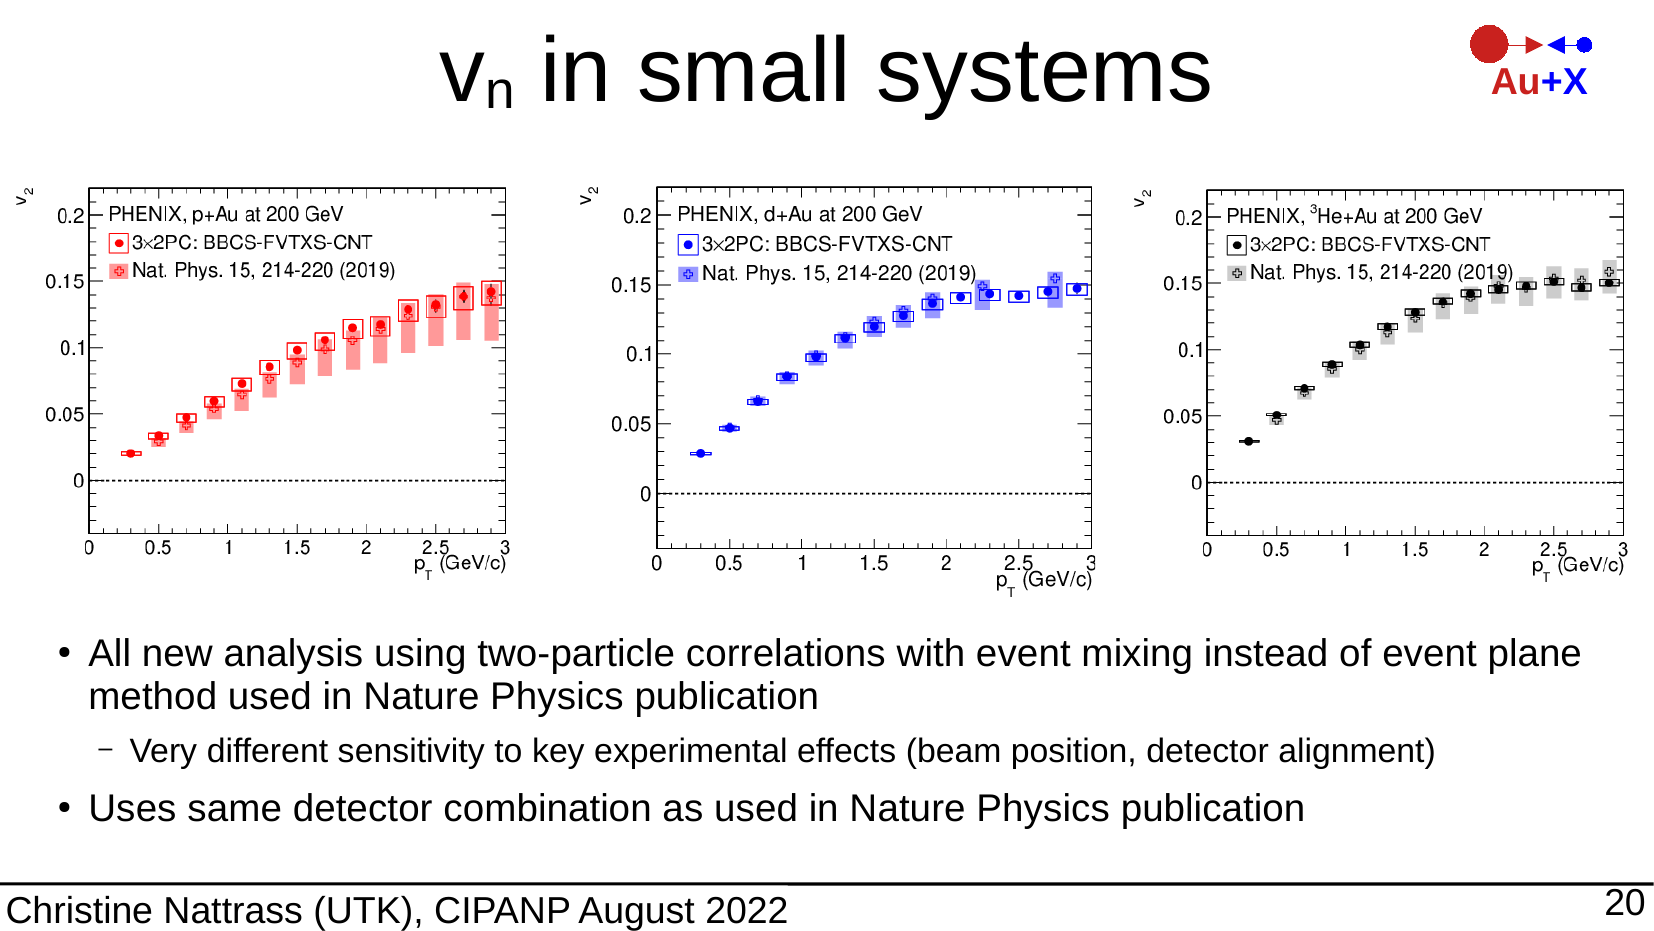

# vn in small systems
Au+X
All new analysis using two-particle correlations with event mixing instead of event plane
method used in Nature Physics publication
Very different sensitivity to key experimental effects (beam position, detector alignment)
Uses same detector combination as used in Nature Physics publication